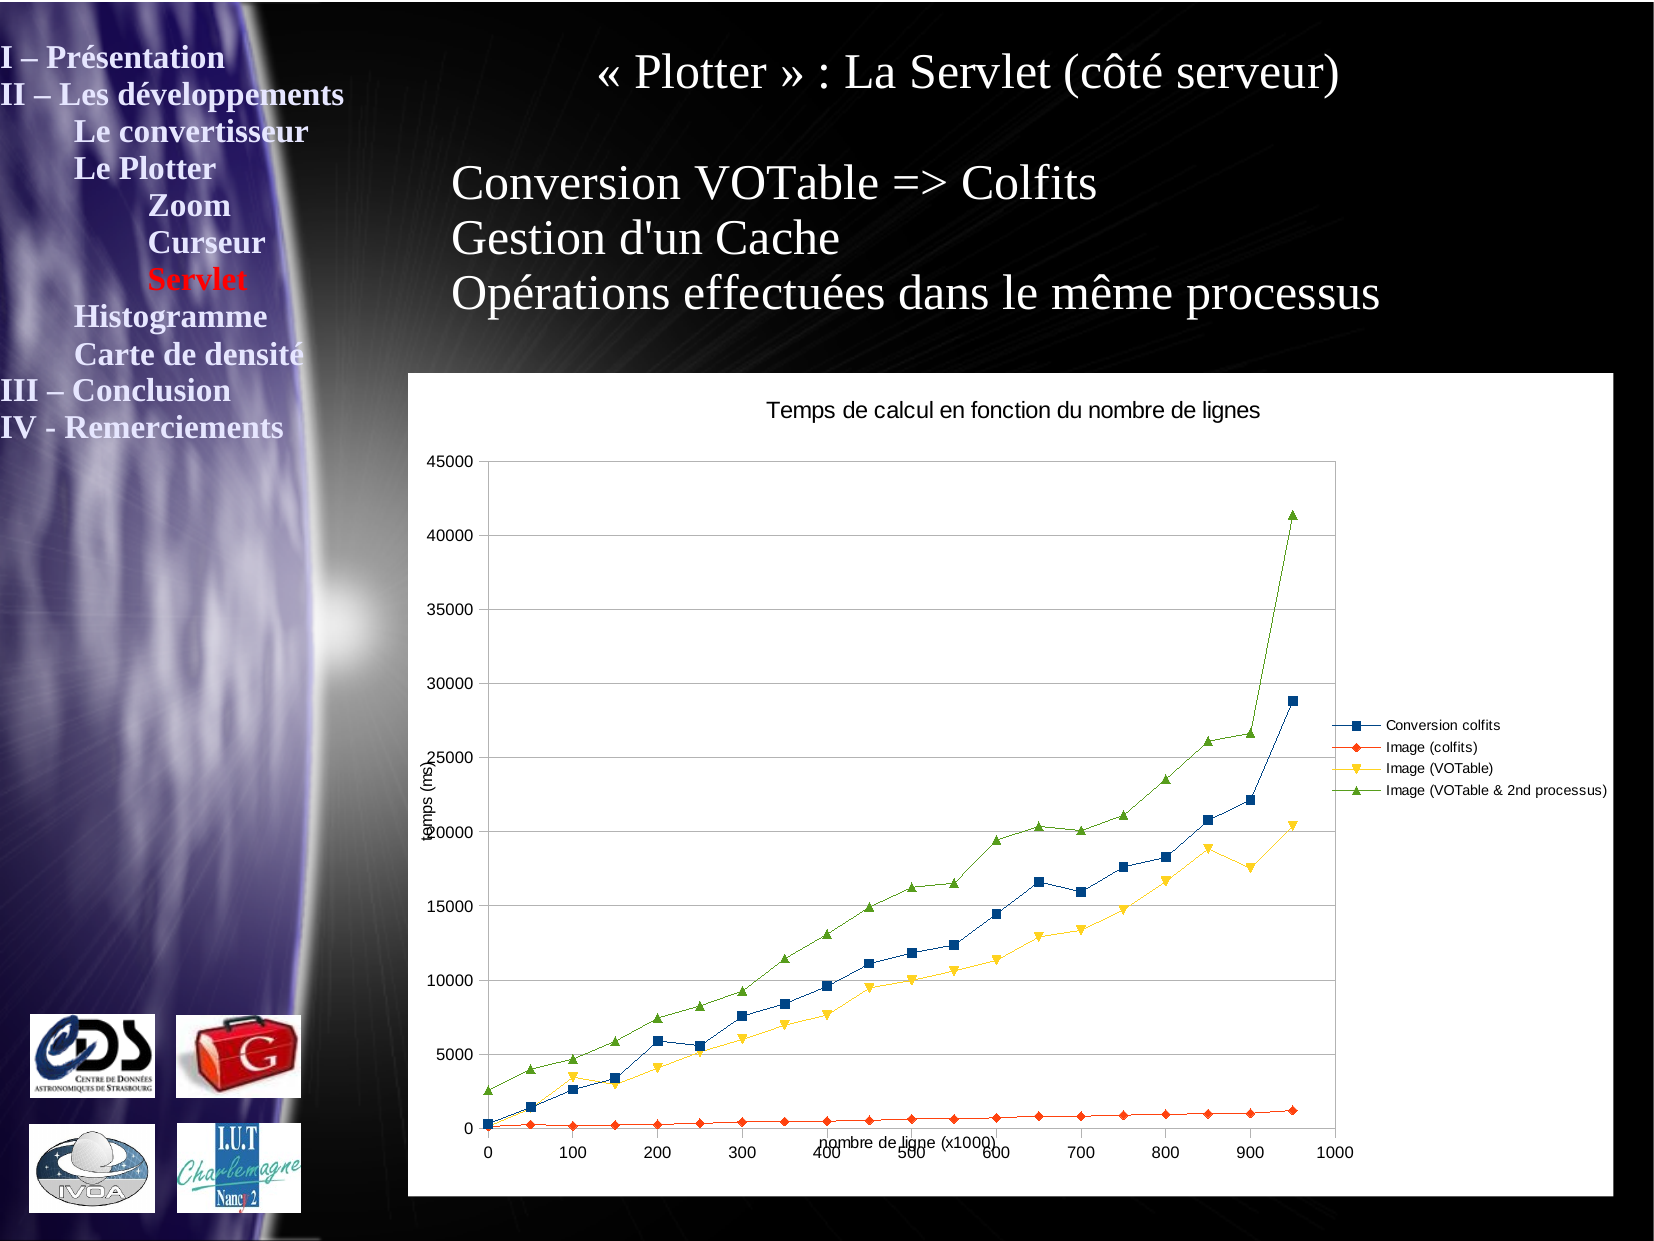

# I – Présentation II – Les développements Le convertisseur Le Plotter Zoom Curseur Servlet Histogramme Carte de densité III – Conclusion IV - Remerciements
« Plotter » : La Servlet (côté serveur)
 Conversion VOTable => Colfits
 Gestion d'un Cache
 Opérations effectuées dans le même processus
### Chart: Temps de calcul en fonction du nombre de lignes
| Category | Conversion colfits | Image (colfits) | Image (VOTable) | Image (VOTable & 2nd processus) |
|---|---|---|---|---|